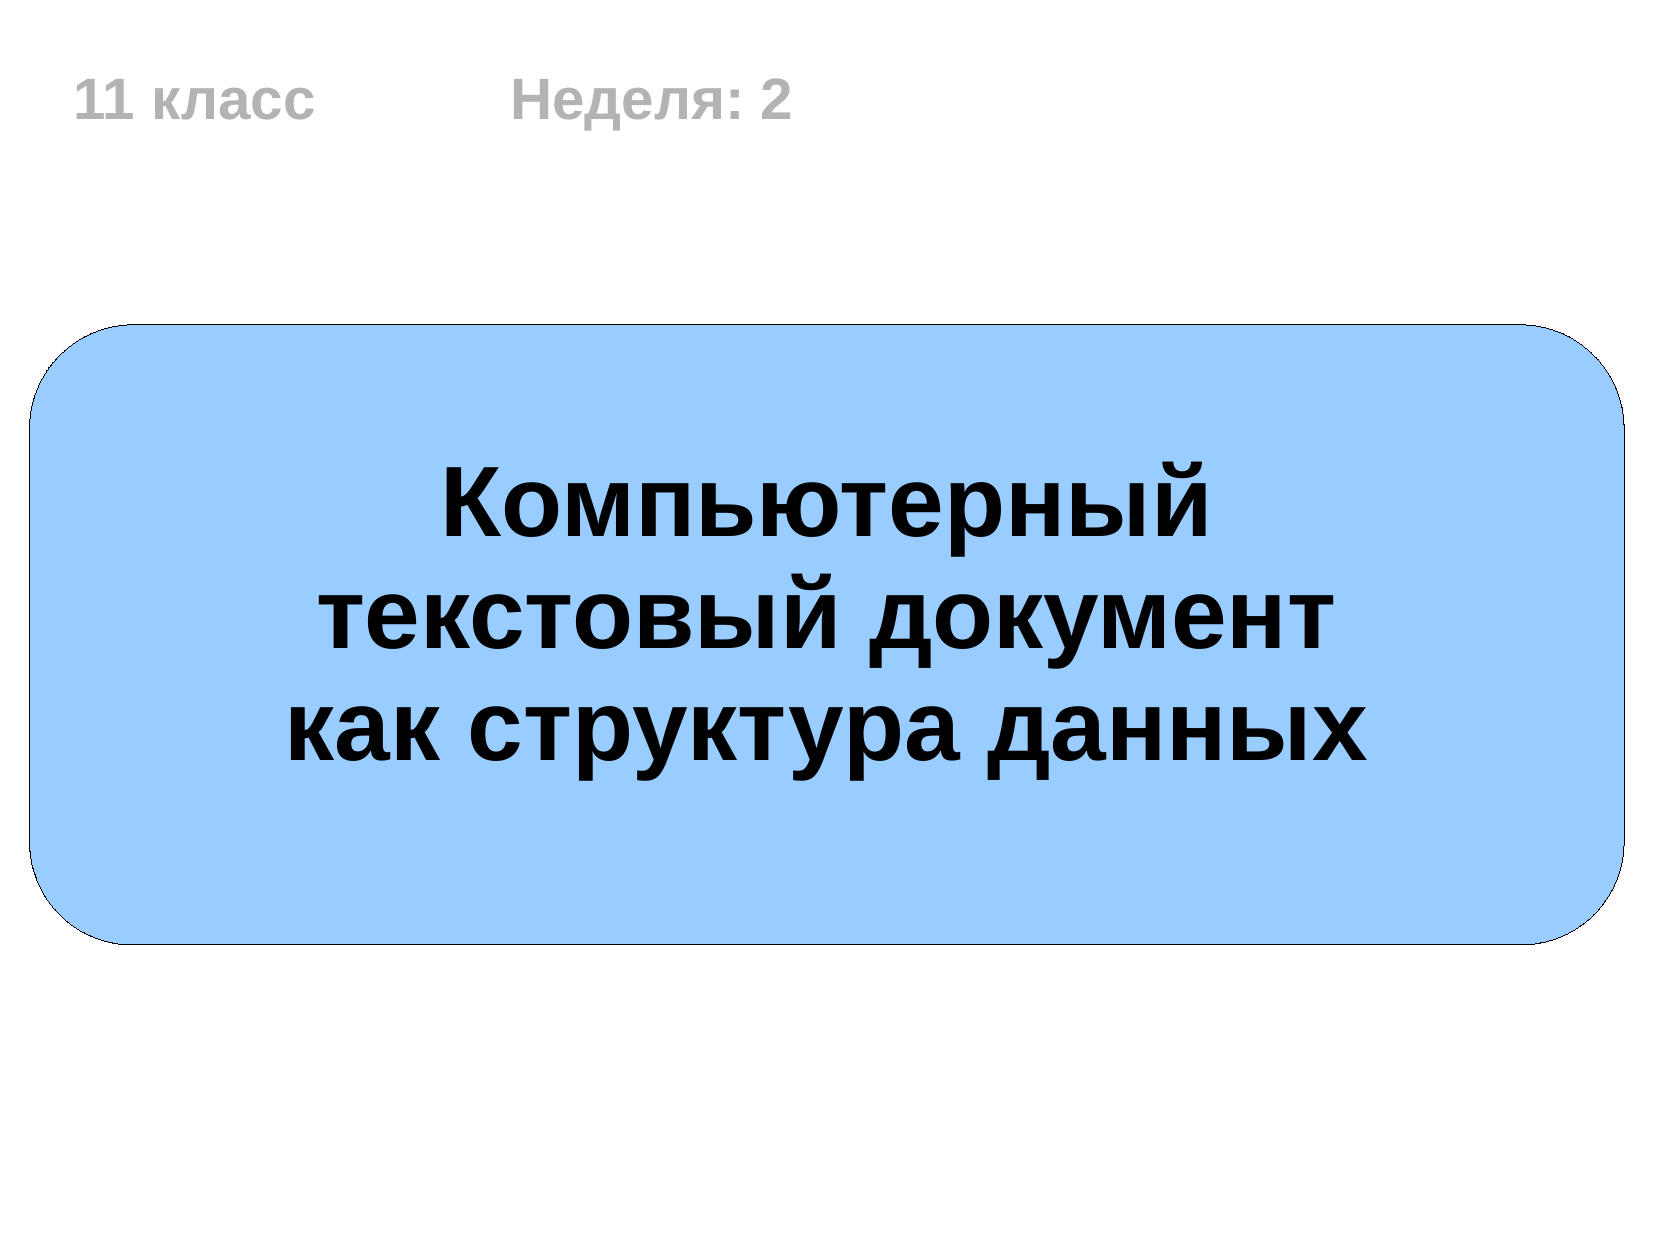

11 класс Неделя: 2
Компьютерный
текстовый документ
как структура данных